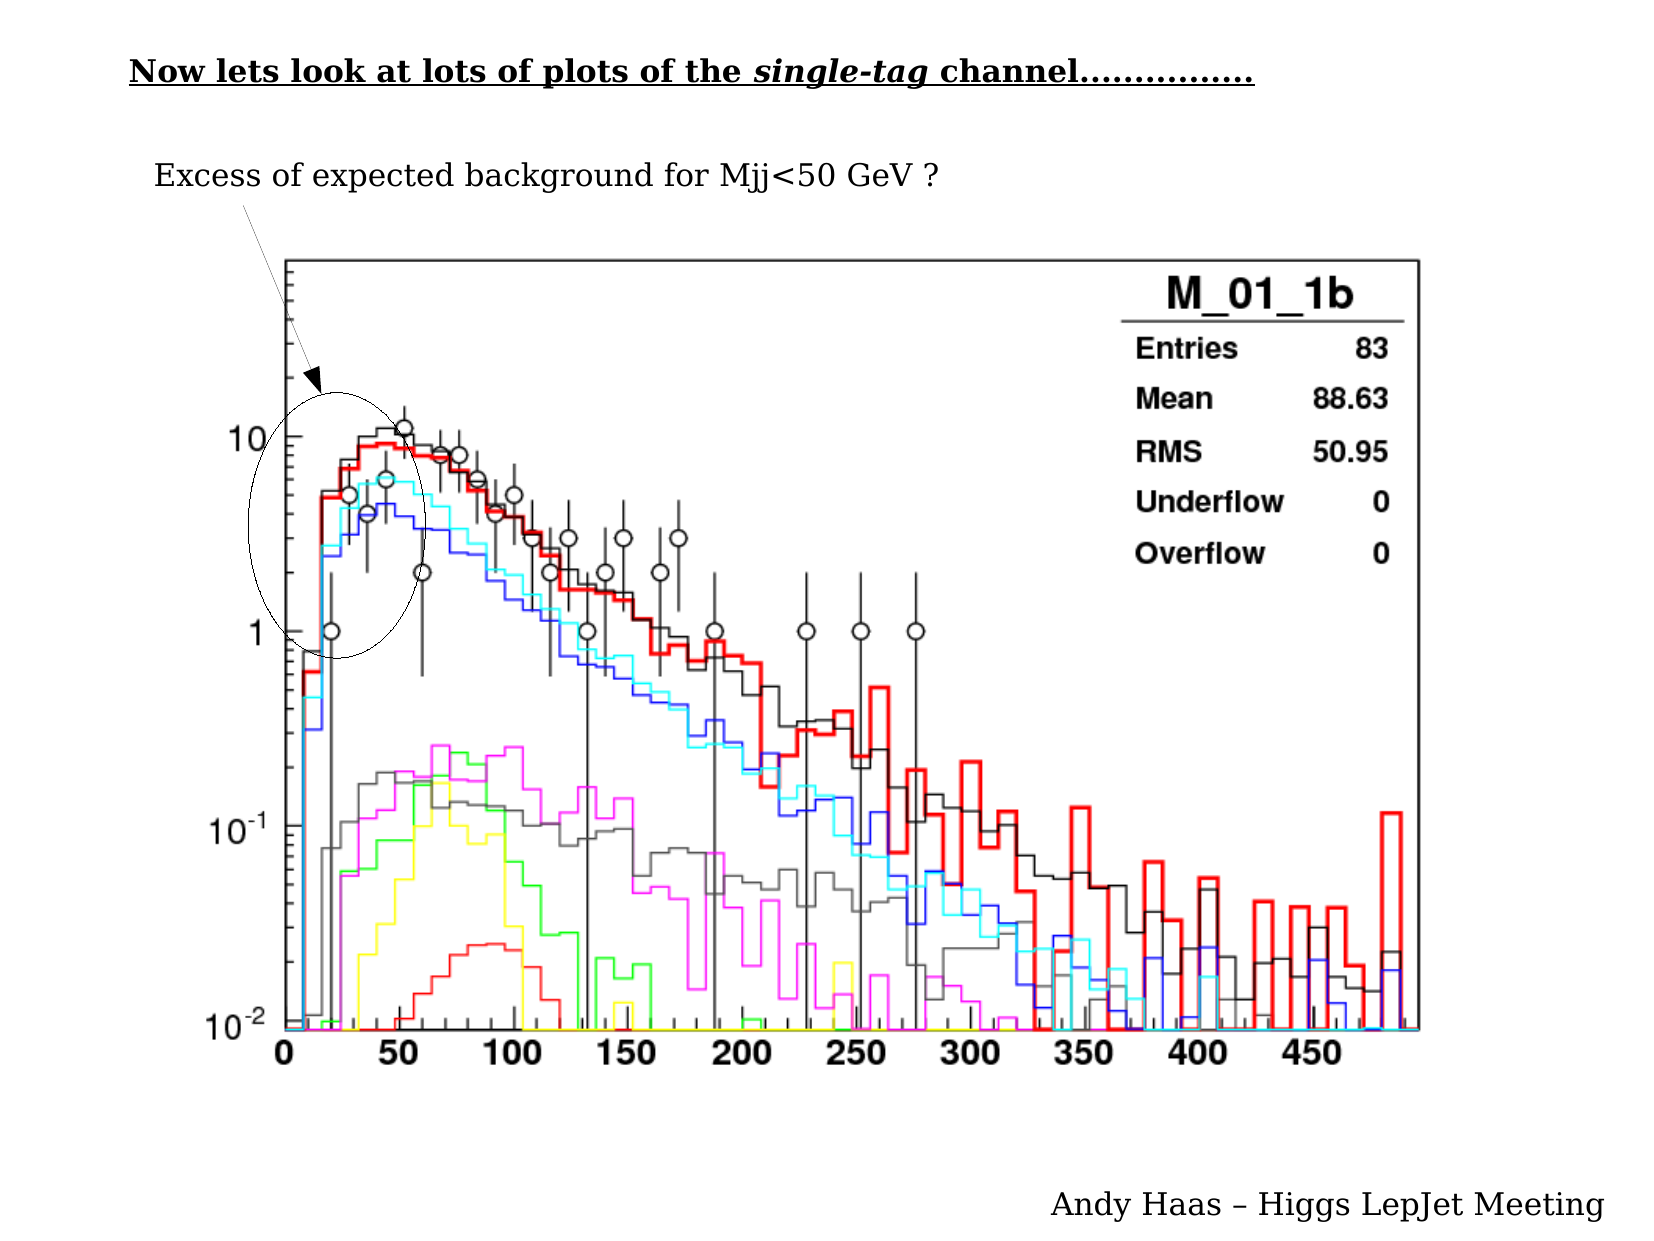

Now lets look at lots of plots of the single-tag channel................
Excess of expected background for Mjj<50 GeV ?